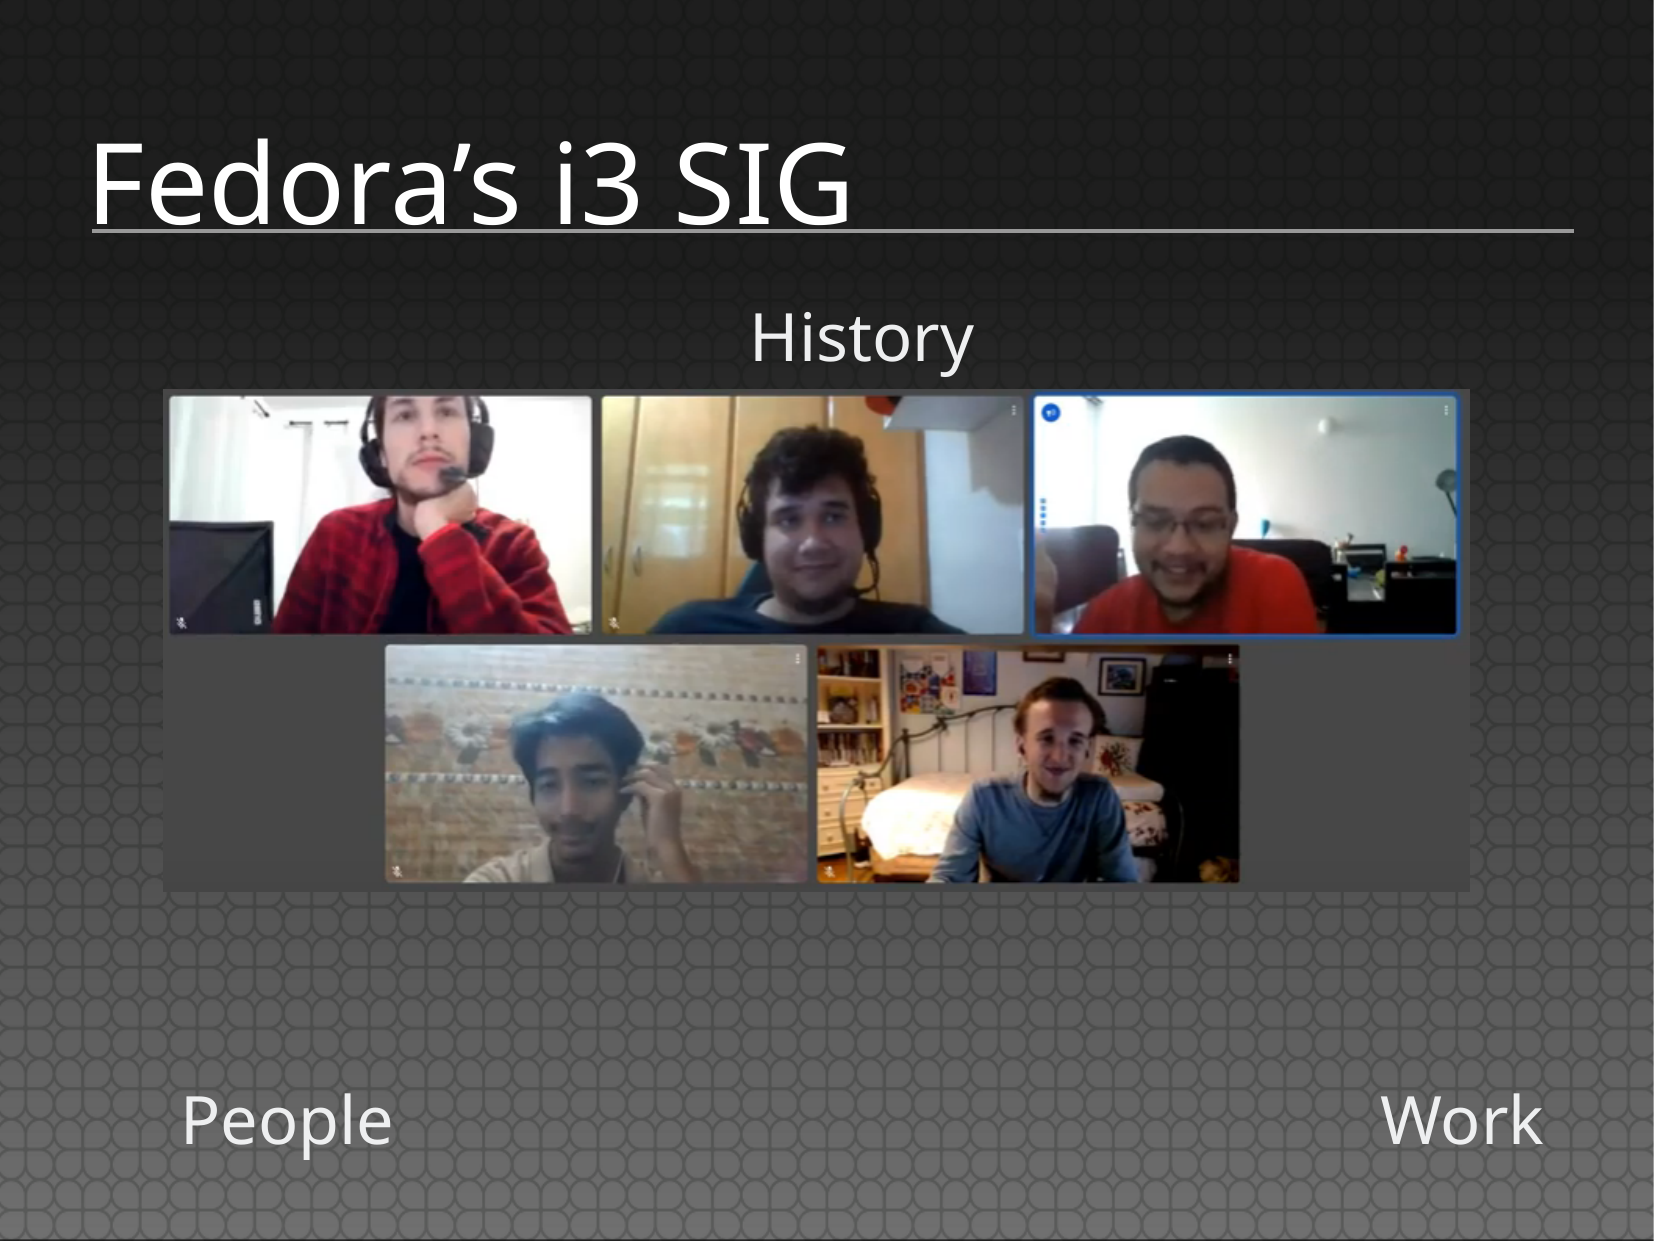

# Fedora’s i3 SIG
History
People														Work